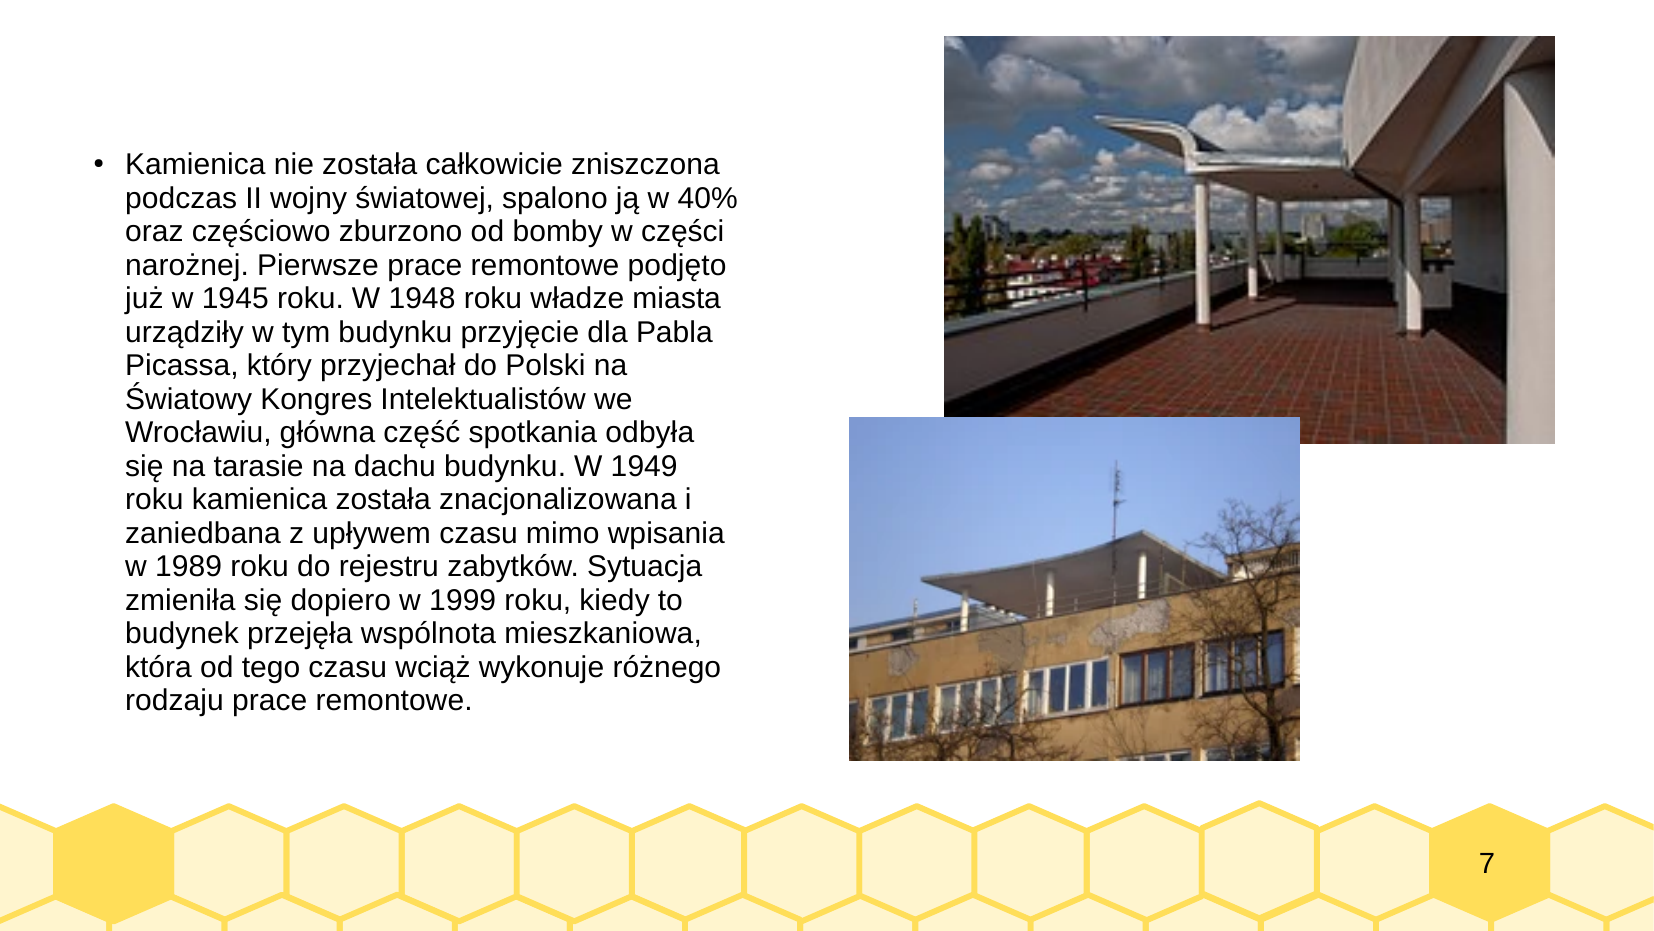

# Kamienica nie została całkowicie zniszczona podczas II wojny światowej, spalono ją w 40% oraz częściowo zburzono od bomby w części narożnej. Pierwsze prace remontowe podjęto już w 1945 roku. W 1948 roku władze miasta urządziły w tym budynku przyjęcie dla Pabla Picassa, który przyjechał do Polski na Światowy Kongres Intelektualistów we Wrocławiu, główna część spotkania odbyła się na tarasie na dachu budynku. W 1949 roku kamienica została znacjonalizowana i zaniedbana z upływem czasu mimo wpisania w 1989 roku do rejestru zabytków. Sytuacja zmieniła się dopiero w 1999 roku, kiedy to budynek przejęła wspólnota mieszkaniowa, która od tego czasu wciąż wykonuje różnego rodzaju prace remontowe.